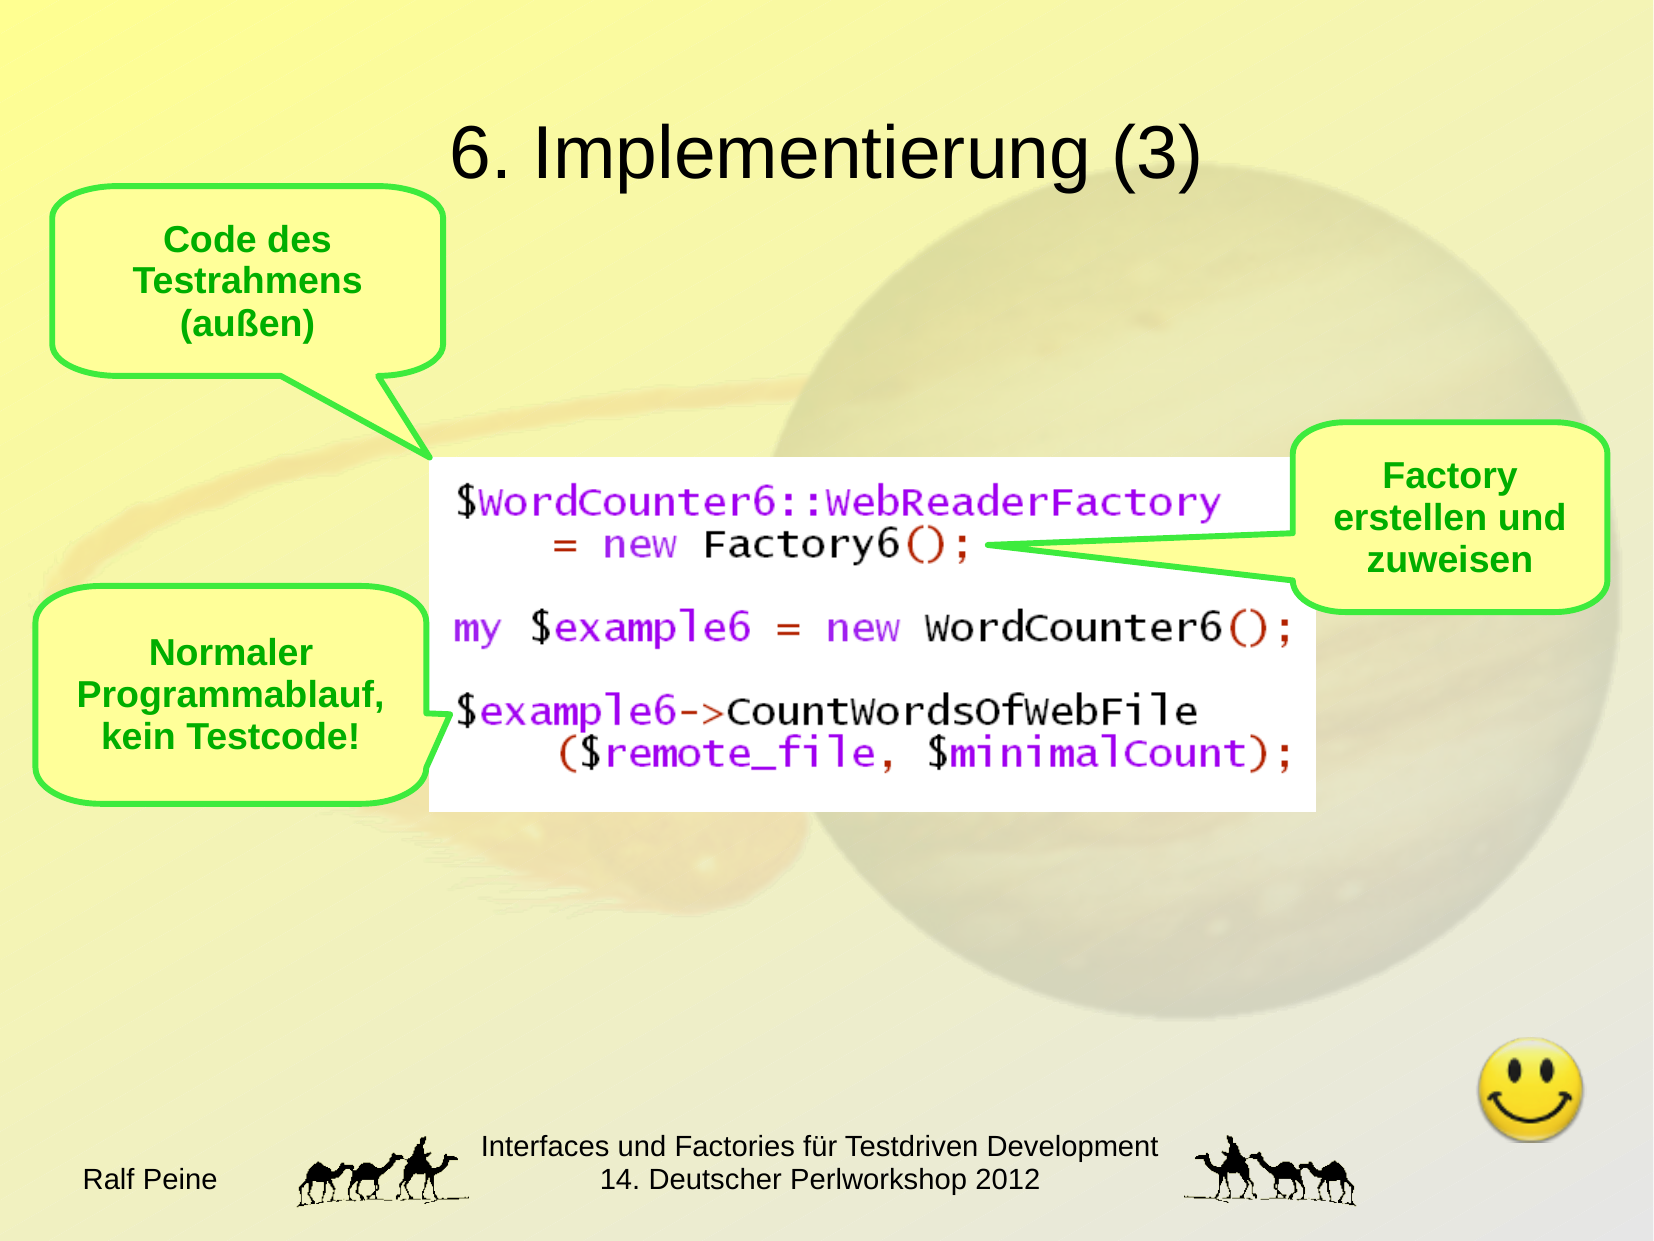

# 6. Implementierung (3)
Code des
Testrahmens
(außen)
Factory
erstellen und
zuweisen
Normaler
Programmablauf,
kein Testcode!